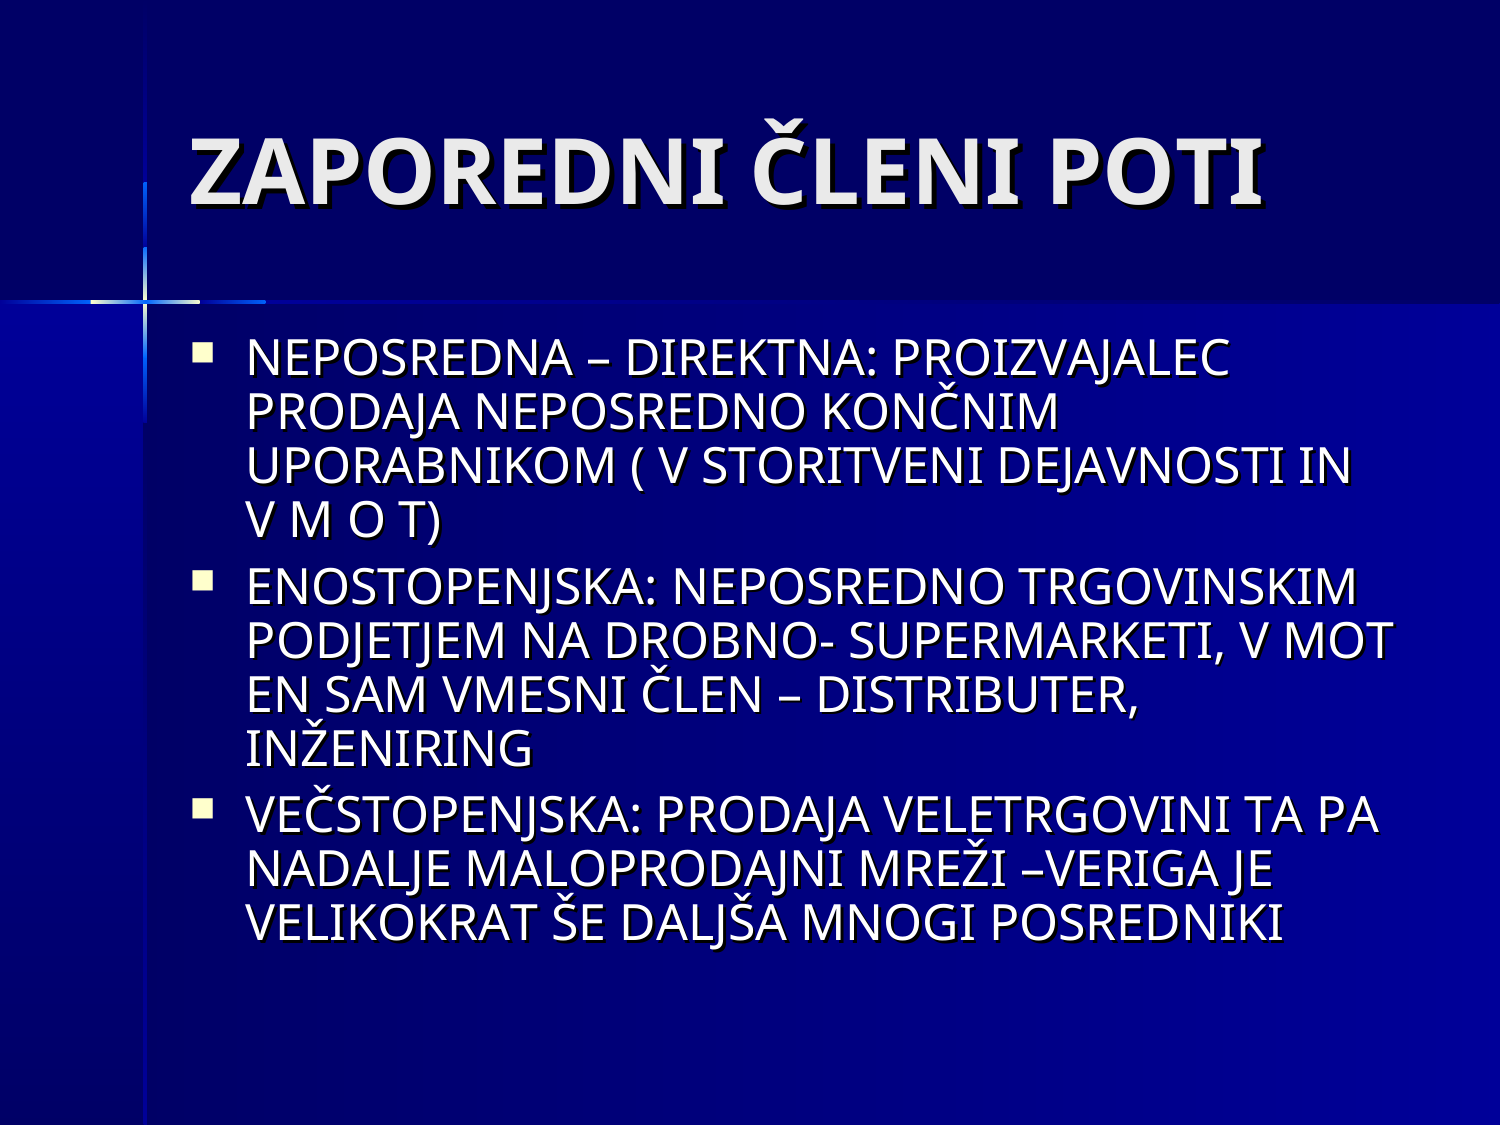

# ZAPOREDNI ČLENI POTI
NEPOSREDNA – DIREKTNA: PROIZVAJALEC PRODAJA NEPOSREDNO KONČNIM UPORABNIKOM ( V STORITVENI DEJAVNOSTI IN V M O T)
ENOSTOPENJSKA: NEPOSREDNO TRGOVINSKIM PODJETJEM NA DROBNO- SUPERMARKETI, V MOT EN SAM VMESNI ČLEN – DISTRIBUTER, INŽENIRING
VEČSTOPENJSKA: PRODAJA VELETRGOVINI TA PA NADALJE MALOPRODAJNI MREŽI –VERIGA JE VELIKOKRAT ŠE DALJŠA MNOGI POSREDNIKI